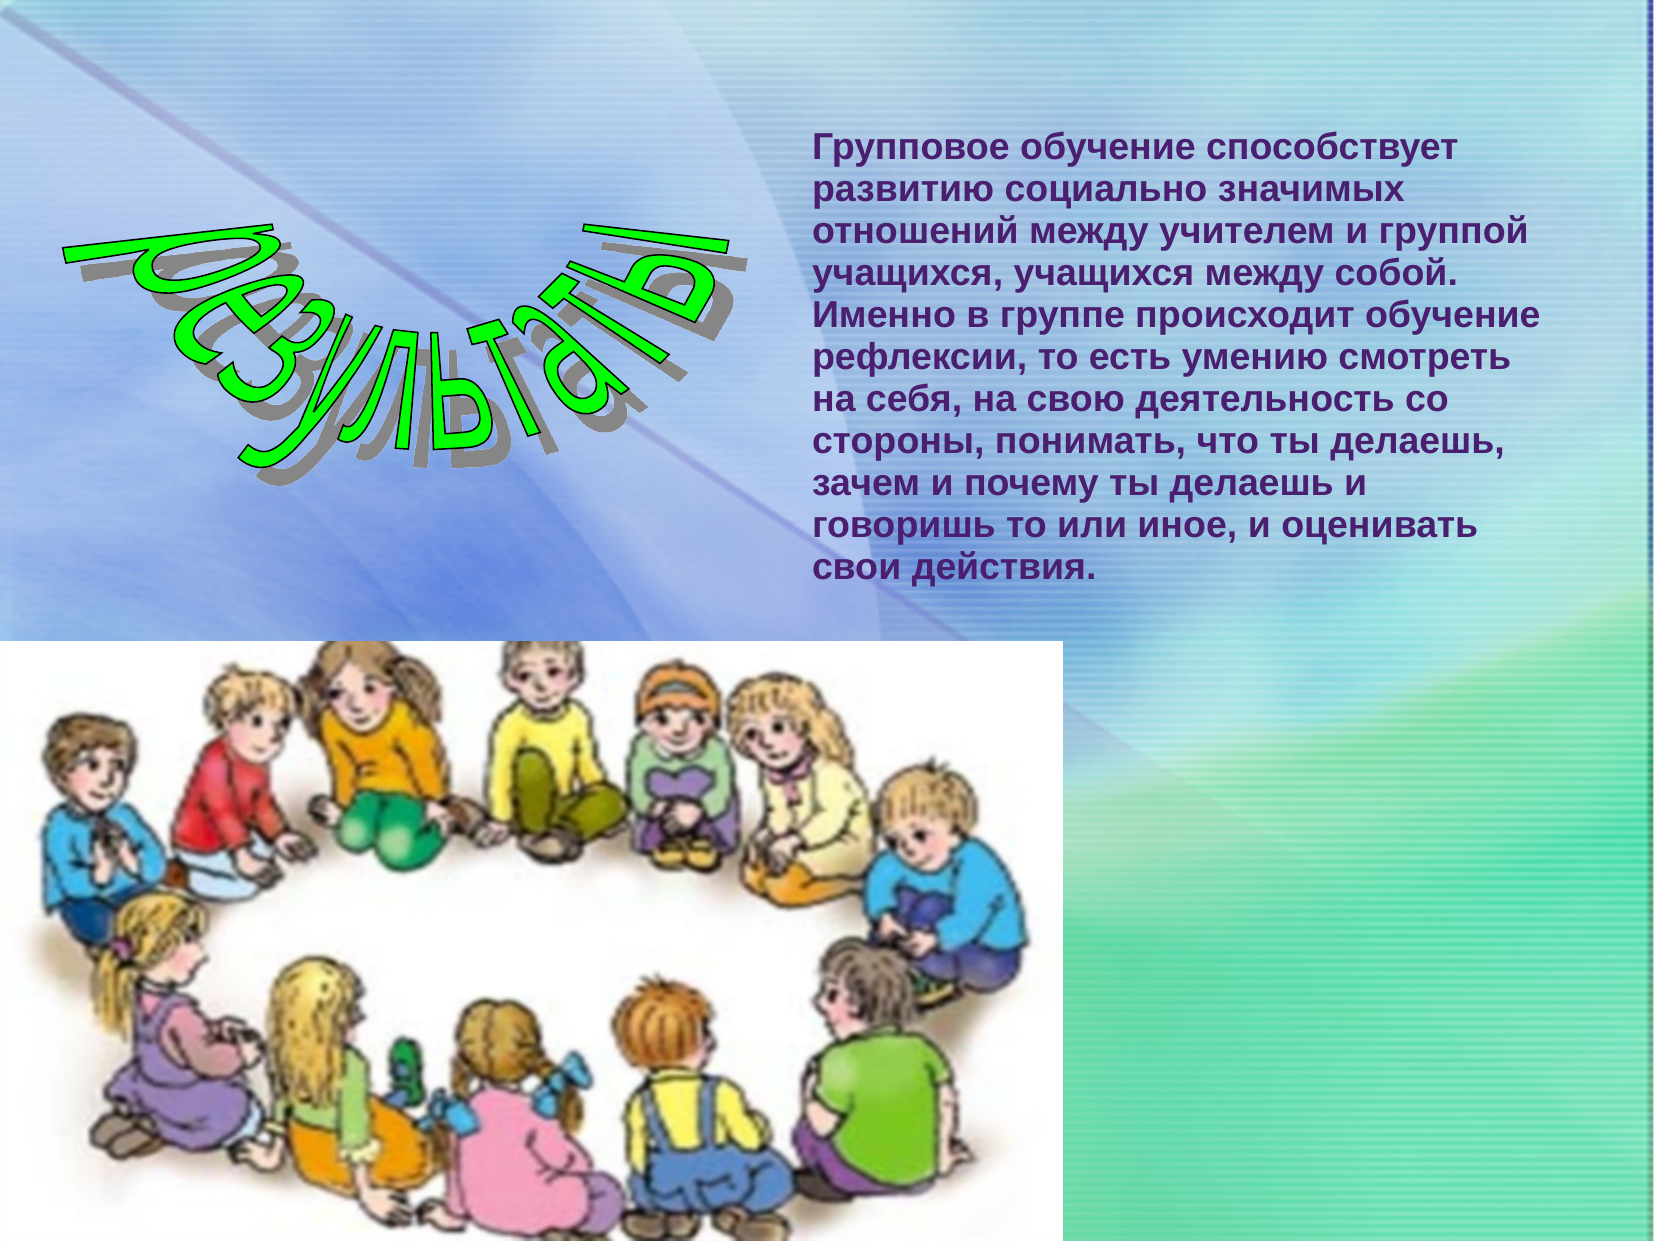

результаты
Групповое обучение способствует развитию социально значимых отношений между учителем и группой учащихся, учащихся между собой. Именно в группе происходит обучение рефлексии, то есть умению смотреть на себя, на свою деятельность со стороны, понимать, что ты делаешь, зачем и почему ты делаешь и говоришь то или иное, и оценивать свои действия.